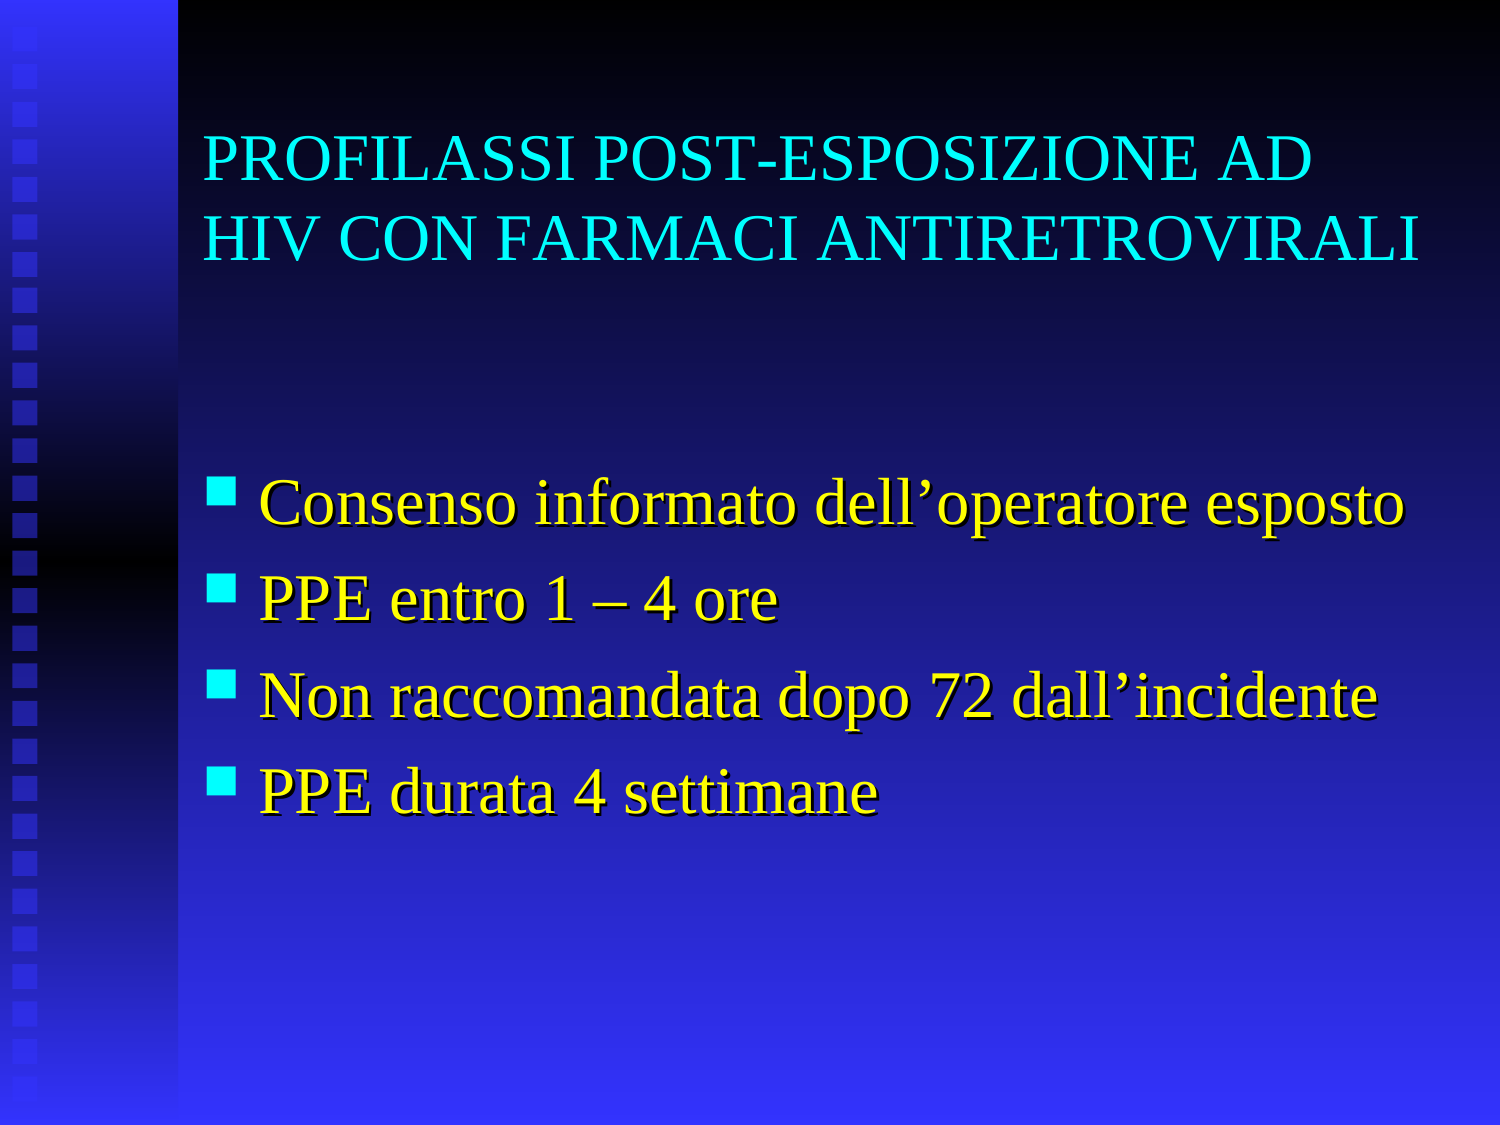

PROFILASSI POST-ESPOSIZIONE AD HIV CON FARMACI ANTIRETROVIRALI
Consenso informato dell’operatore esposto
PPE entro 1 – 4 ore
Non raccomandata dopo 72 dall’incidente
PPE durata 4 settimane